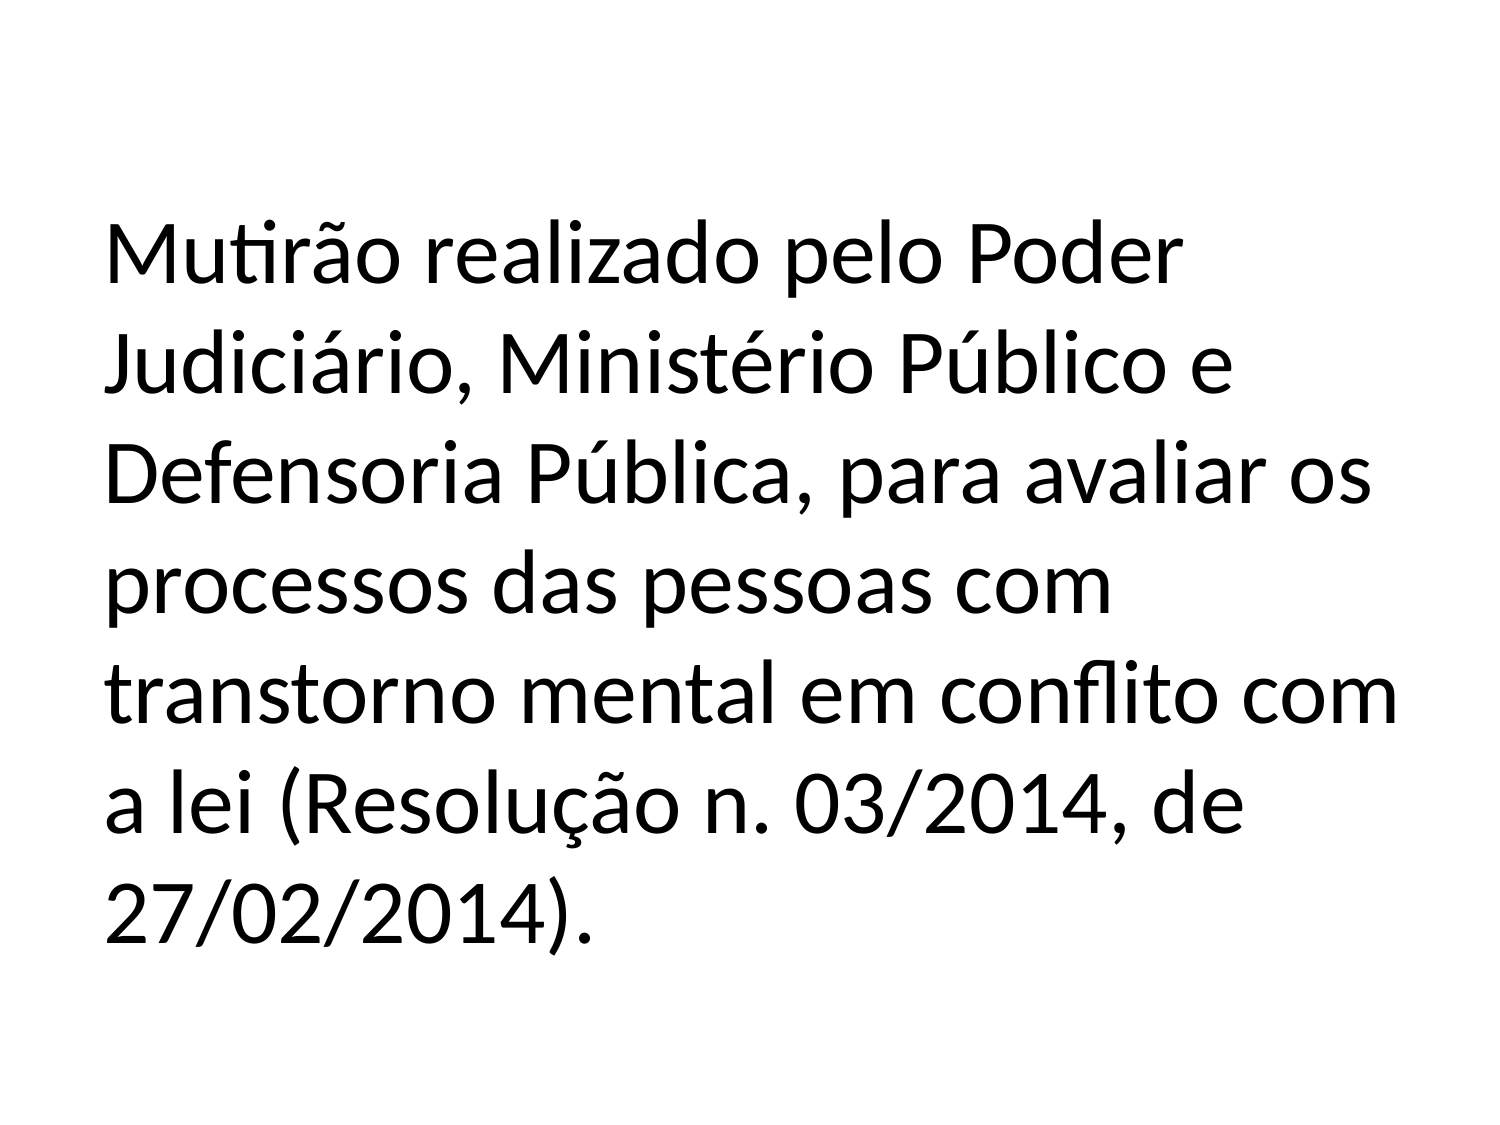

# Mutirão realizado pelo Poder Judiciário, Ministério Público e Defensoria Pública, para avaliar os processos das pessoas com transtorno mental em conflito com a lei (Resolução n. 03/2014, de 27/02/2014).